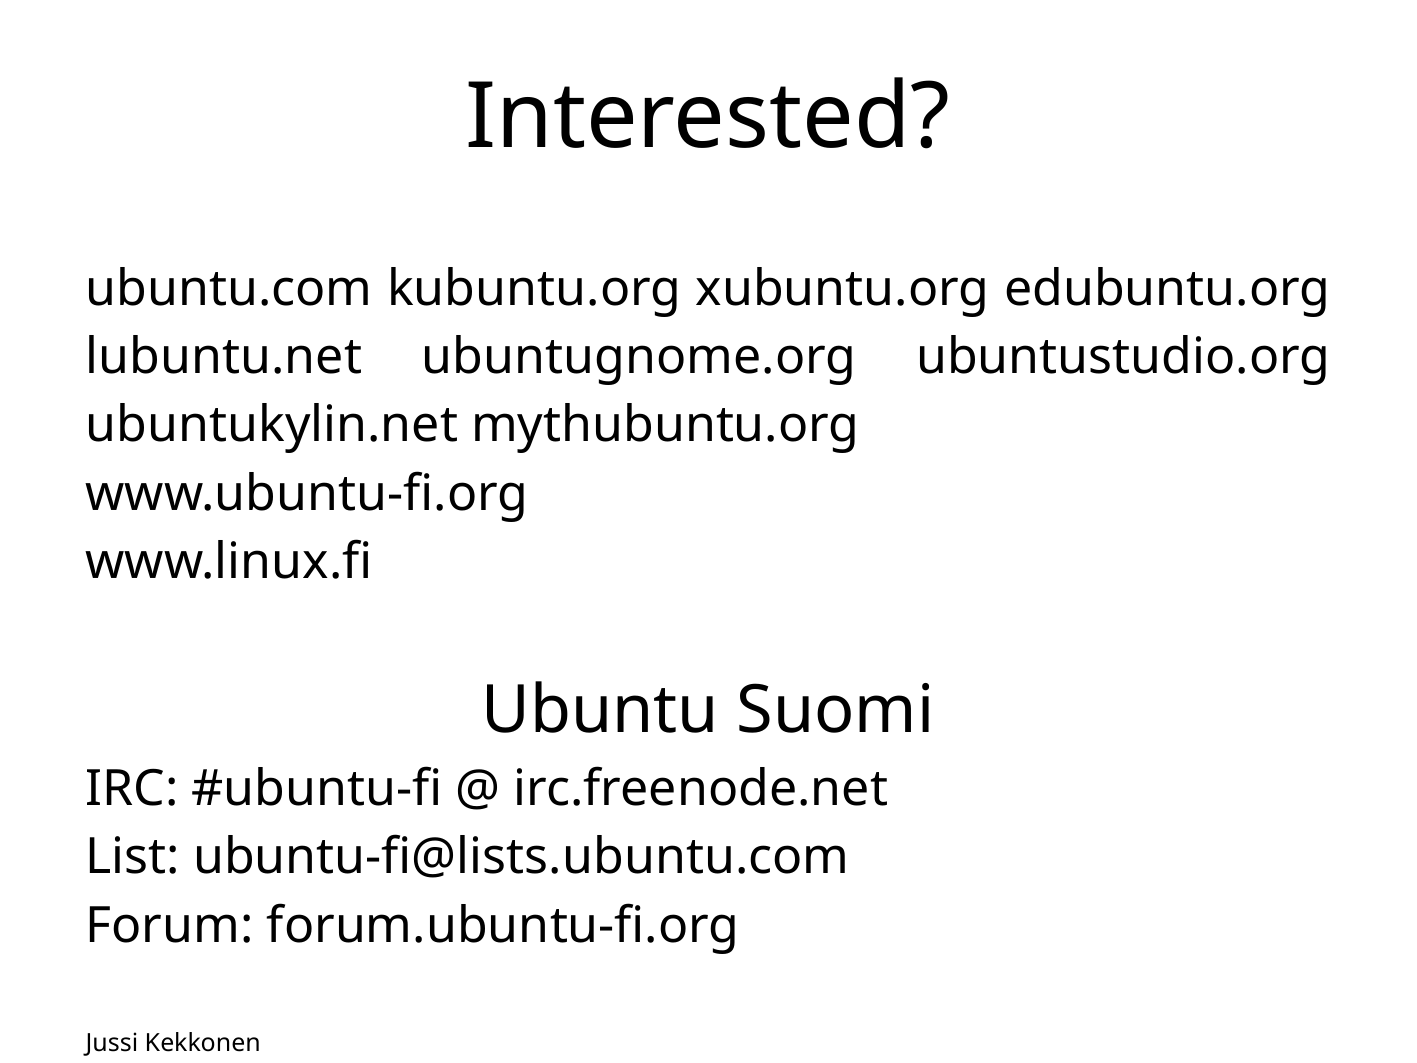

Interested?
ubuntu.com kubuntu.org xubuntu.org edubuntu.org lubuntu.net ubuntugnome.org ubuntustudio.org ubuntukylin.net mythubuntu.org
www.ubuntu-fi.org
www.linux.fi
Ubuntu Suomi
IRC: #ubuntu-fi @ irc.freenode.net
List: ubuntu-fi@lists.ubuntu.com
Forum: forum.ubuntu-fi.org
Jussi Kekkonen
This work is licensed under the Creative Commons Attribution 3.0 Unported License. To view a copy of this license, visit http://creativecommons.org/licenses/by/3.0/.